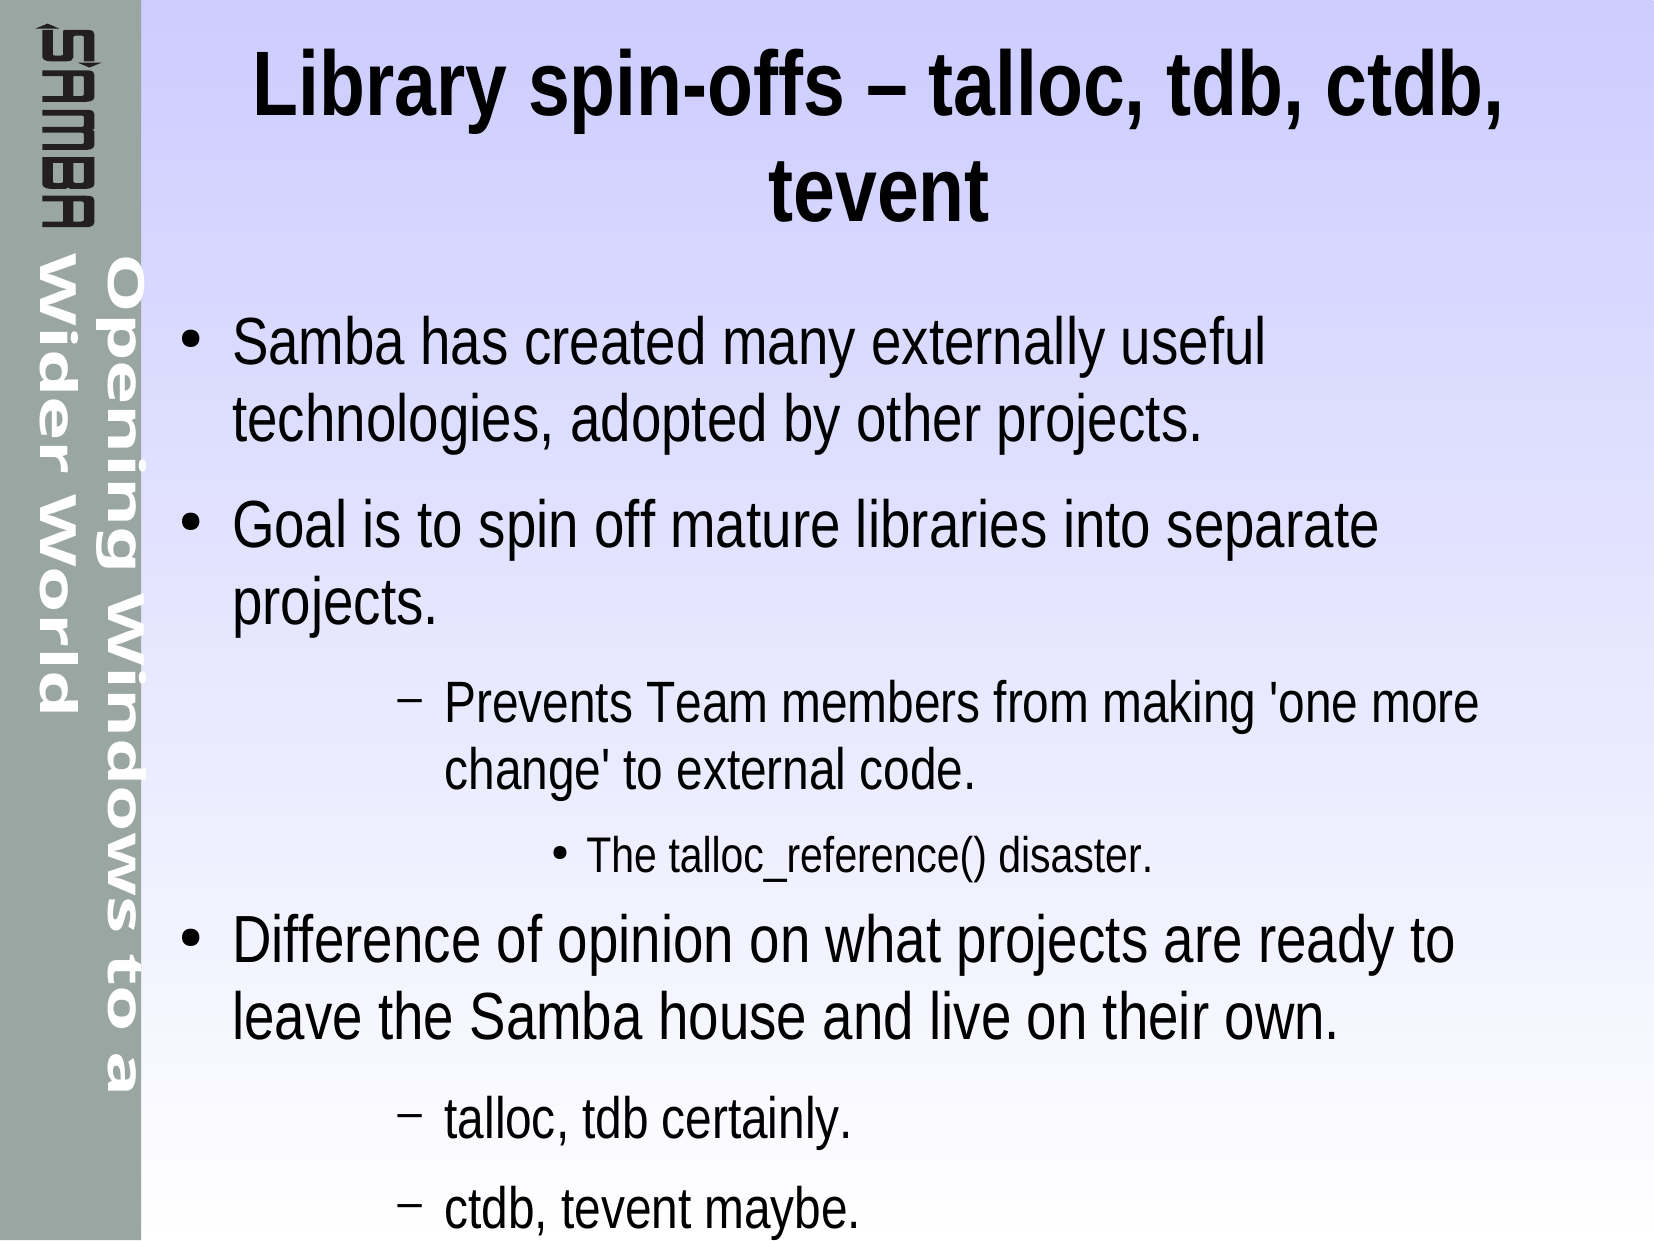

# Library spin-offs – talloc, tdb, ctdb, tevent
Samba has created many externally useful technologies, adopted by other projects.
Goal is to spin off mature libraries into separate projects.
Prevents Team members from making 'one more change' to external code.
The talloc_reference() disaster.
Difference of opinion on what projects are ready to leave the Samba house and live on their own.
talloc, tdb certainly.
ctdb, tevent maybe.